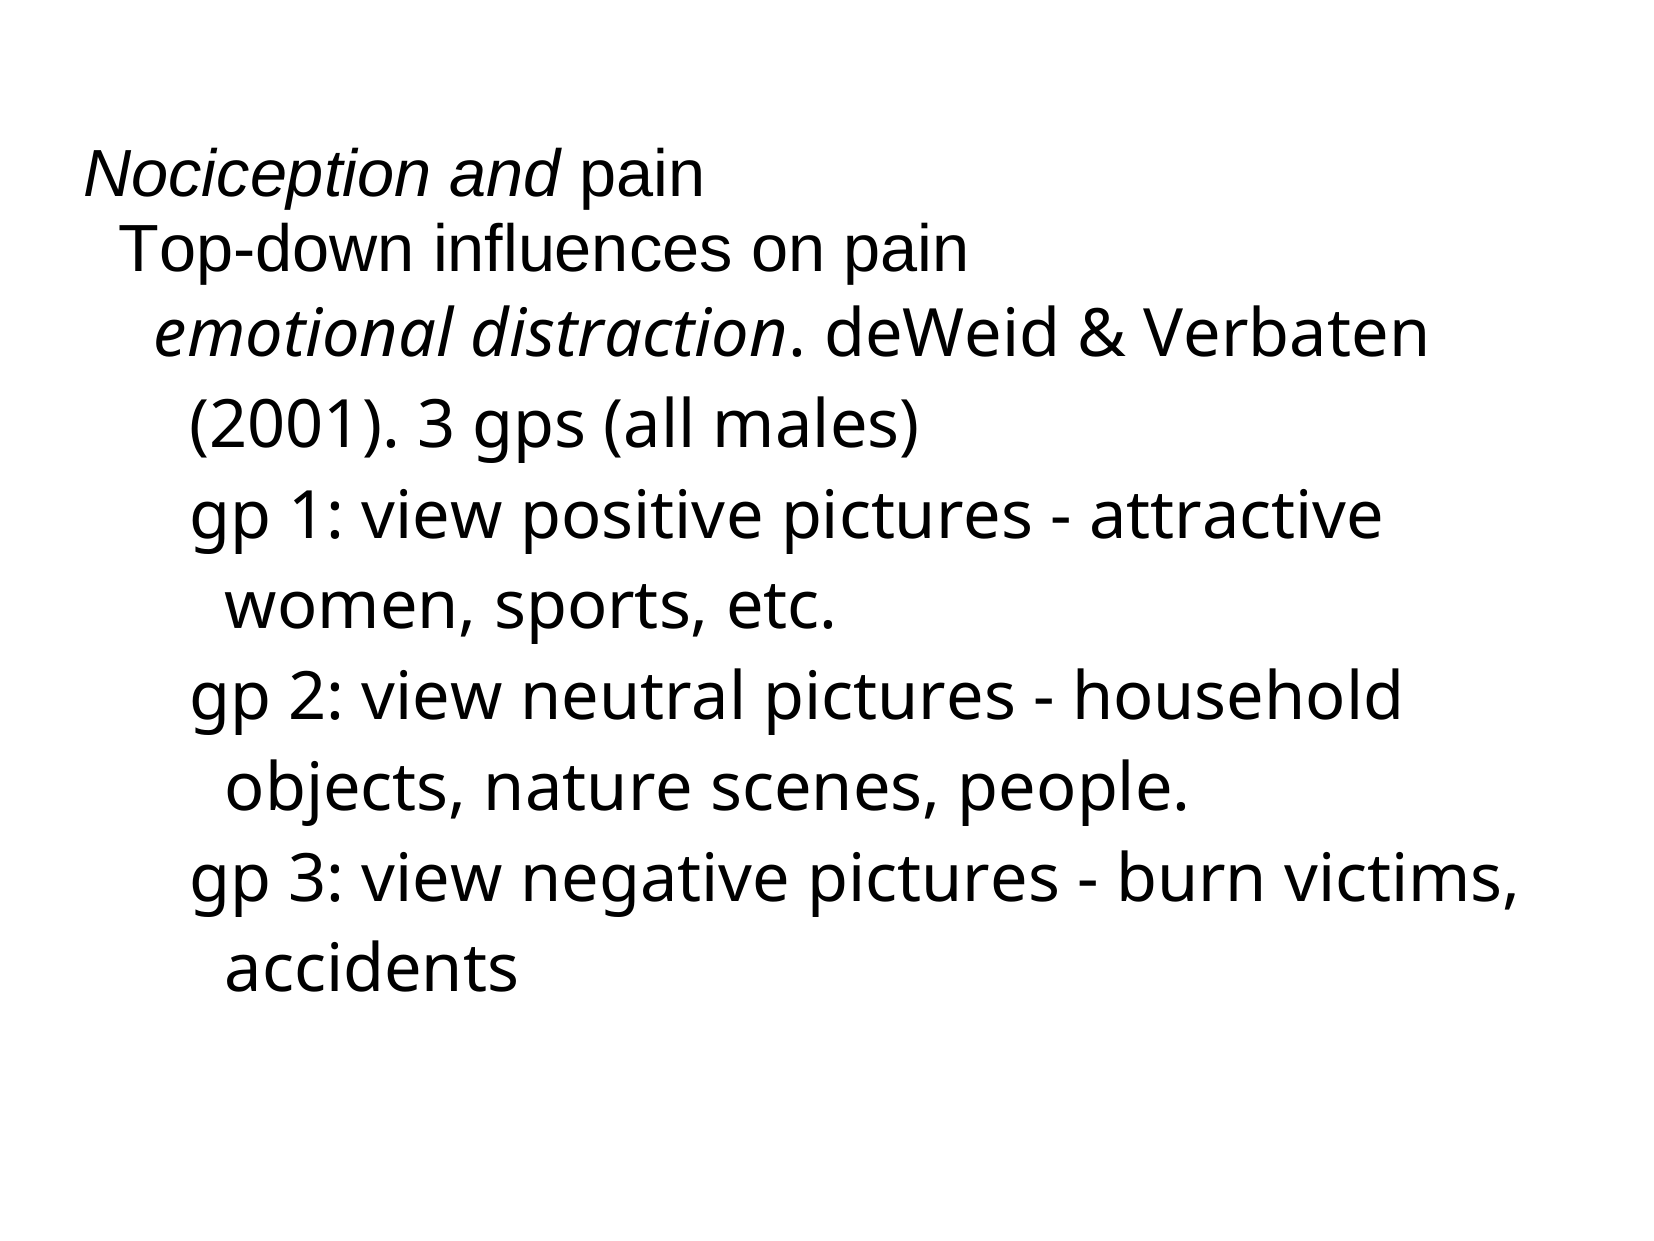

Nociception and pain
Top-down influences on pain
emotional distraction. deWeid & Verbaten (2001). 3 gps (all males)
gp 1: view positive pictures - attractive women, sports, etc.
gp 2: view neutral pictures - household objects, nature scenes, people.
gp 3: view negative pictures - burn victims, accidents